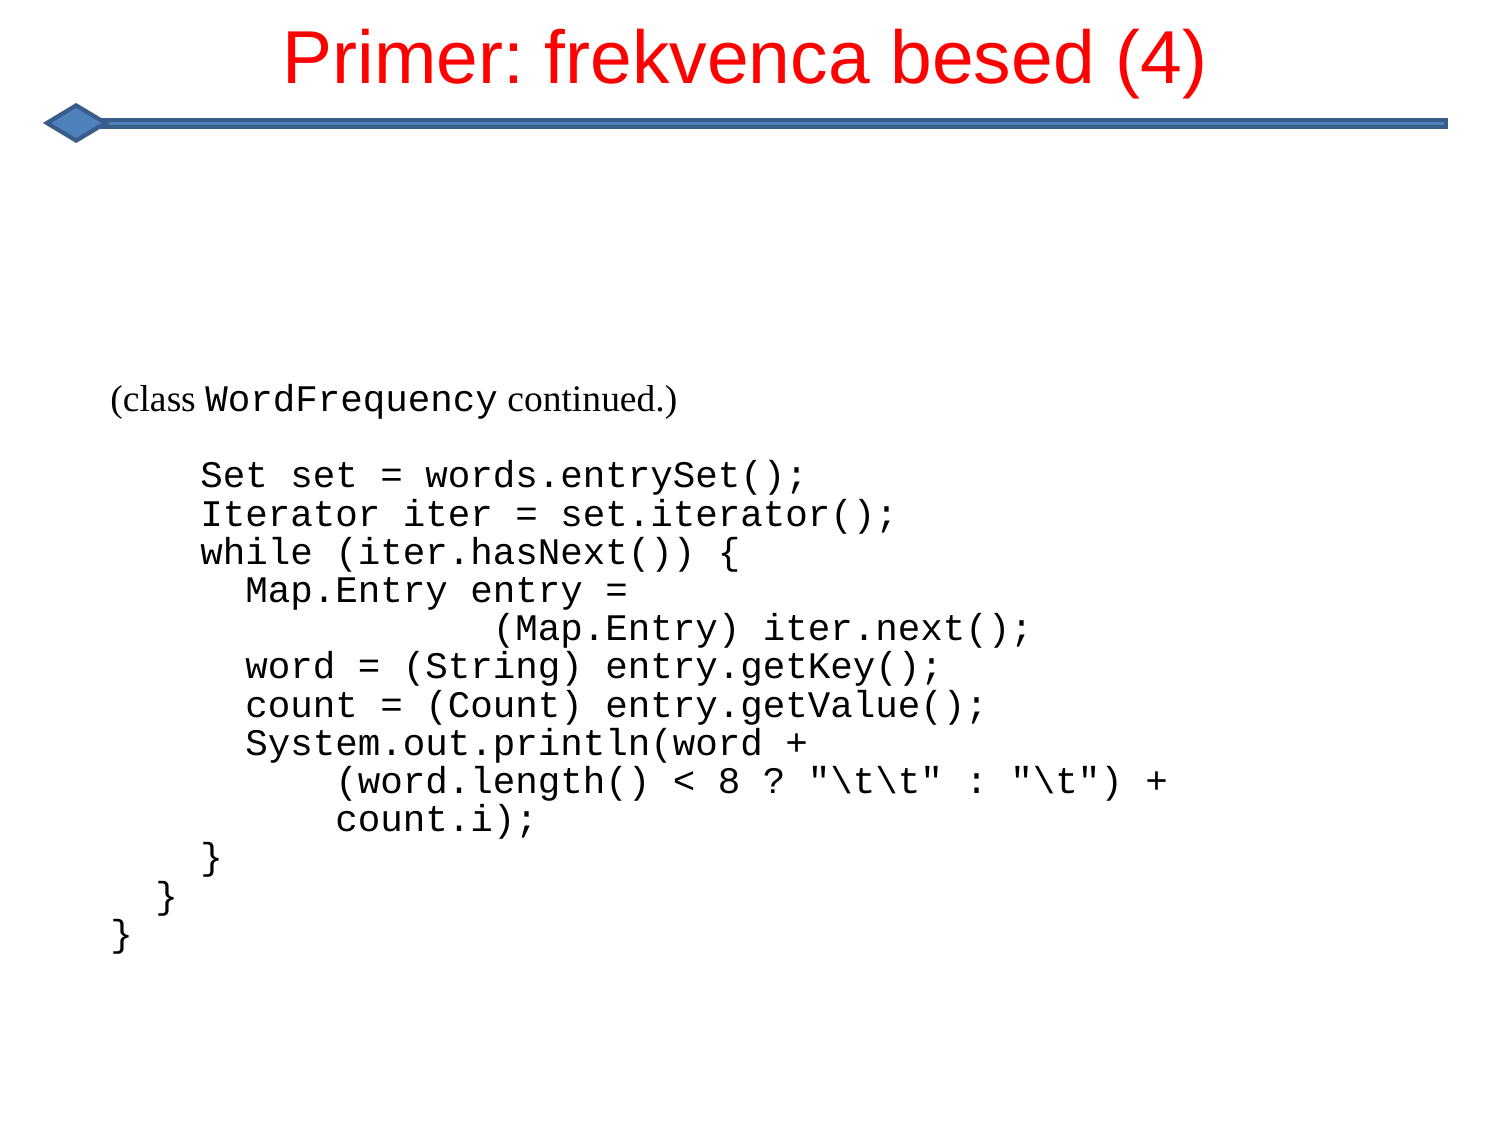

# Primer: frekvenca besed (4)
(class WordFrequency continued.)
 Set set = words.entrySet();
 Iterator iter = set.iterator();
 while (iter.hasNext()) {
 Map.Entry entry =
 (Map.Entry) iter.next();
 word = (String) entry.getKey();
 count = (Count) entry.getValue();
 System.out.println(word +
 (word.length() < 8 ? "\t\t" : "\t") +
 count.i);
 }
 }
}